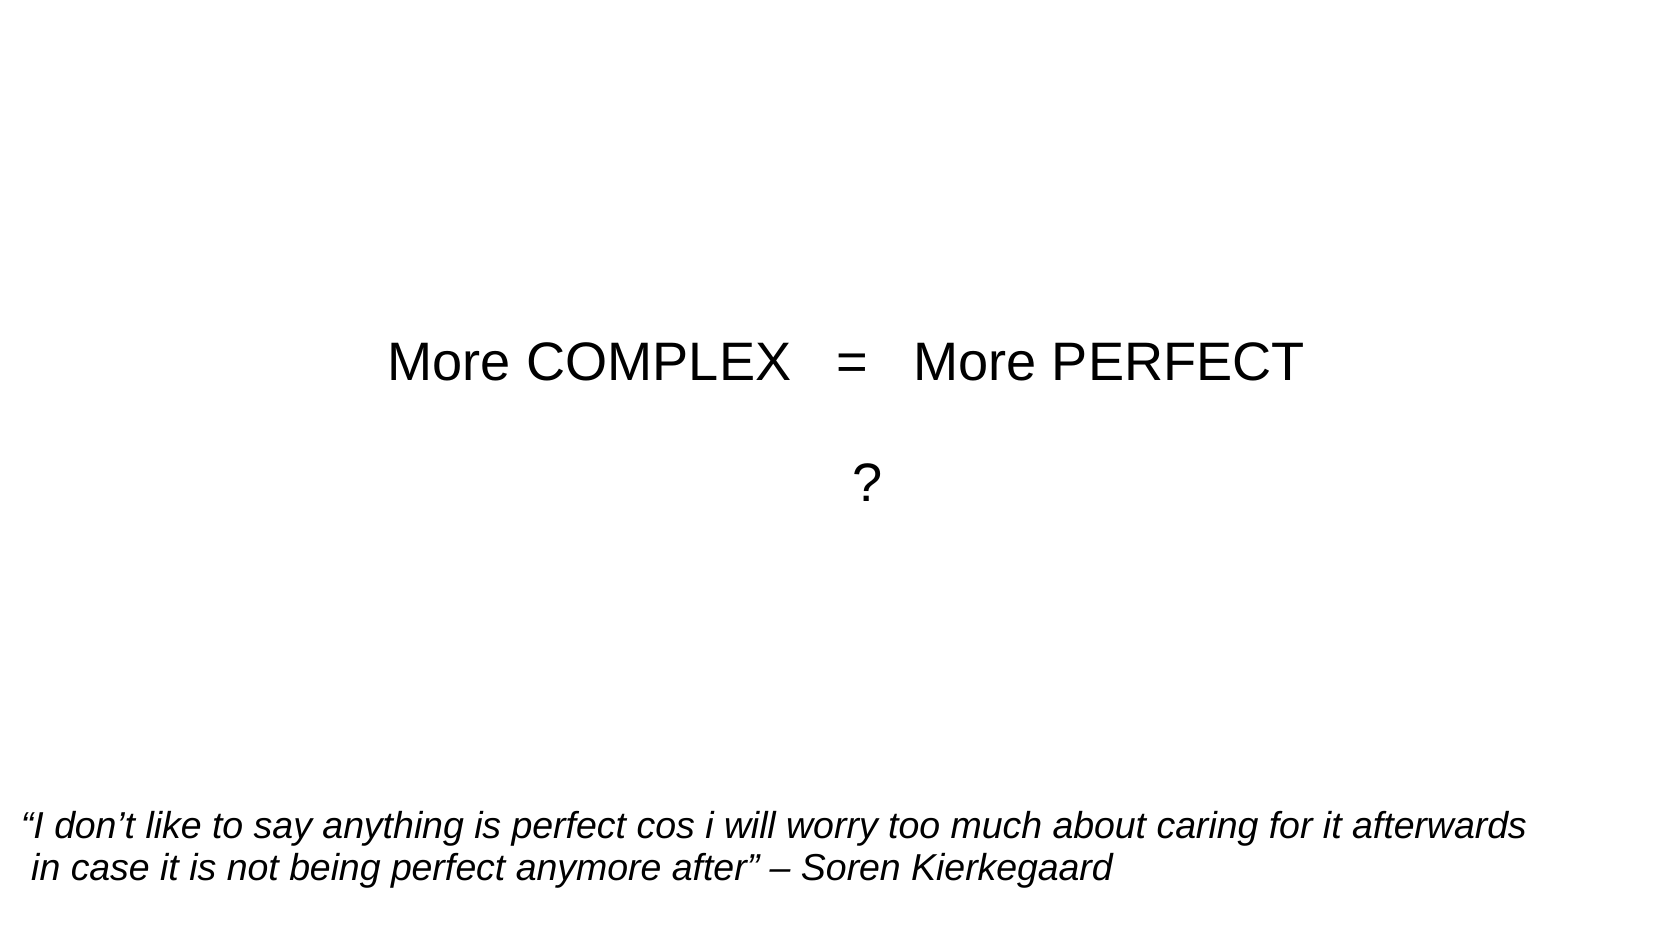

More COMPLEX = More PERFECT
 ?
“I don’t like to say anything is perfect cos i will worry too much about caring for it afterwards
 in case it is not being perfect anymore after” – Soren Kierkegaard